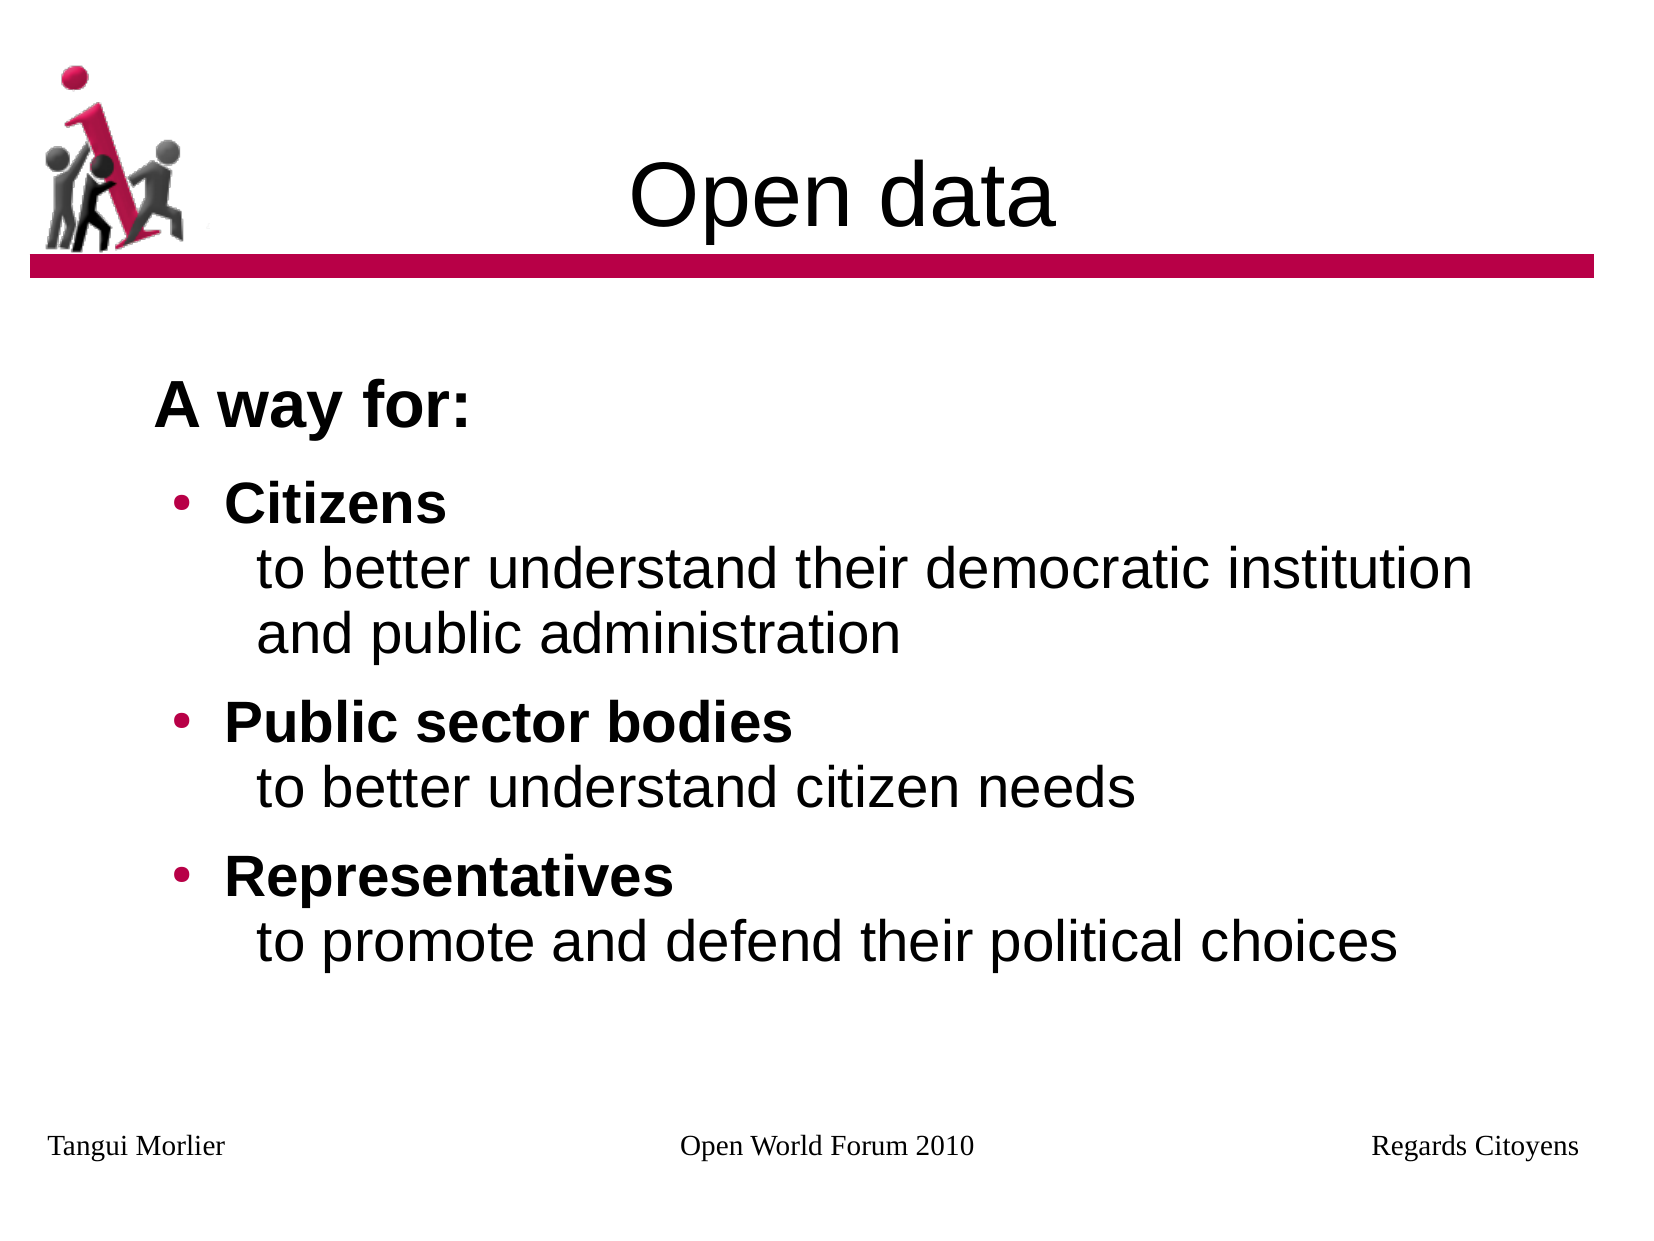

# Open data
A way for:
Citizens
 to better understand their democratic institution
 and public administration
Public sector bodies
 to better understand citizen needs
Representatives
 to promote and defend their political choices
Tangui Morlier - Open World Forum 2010